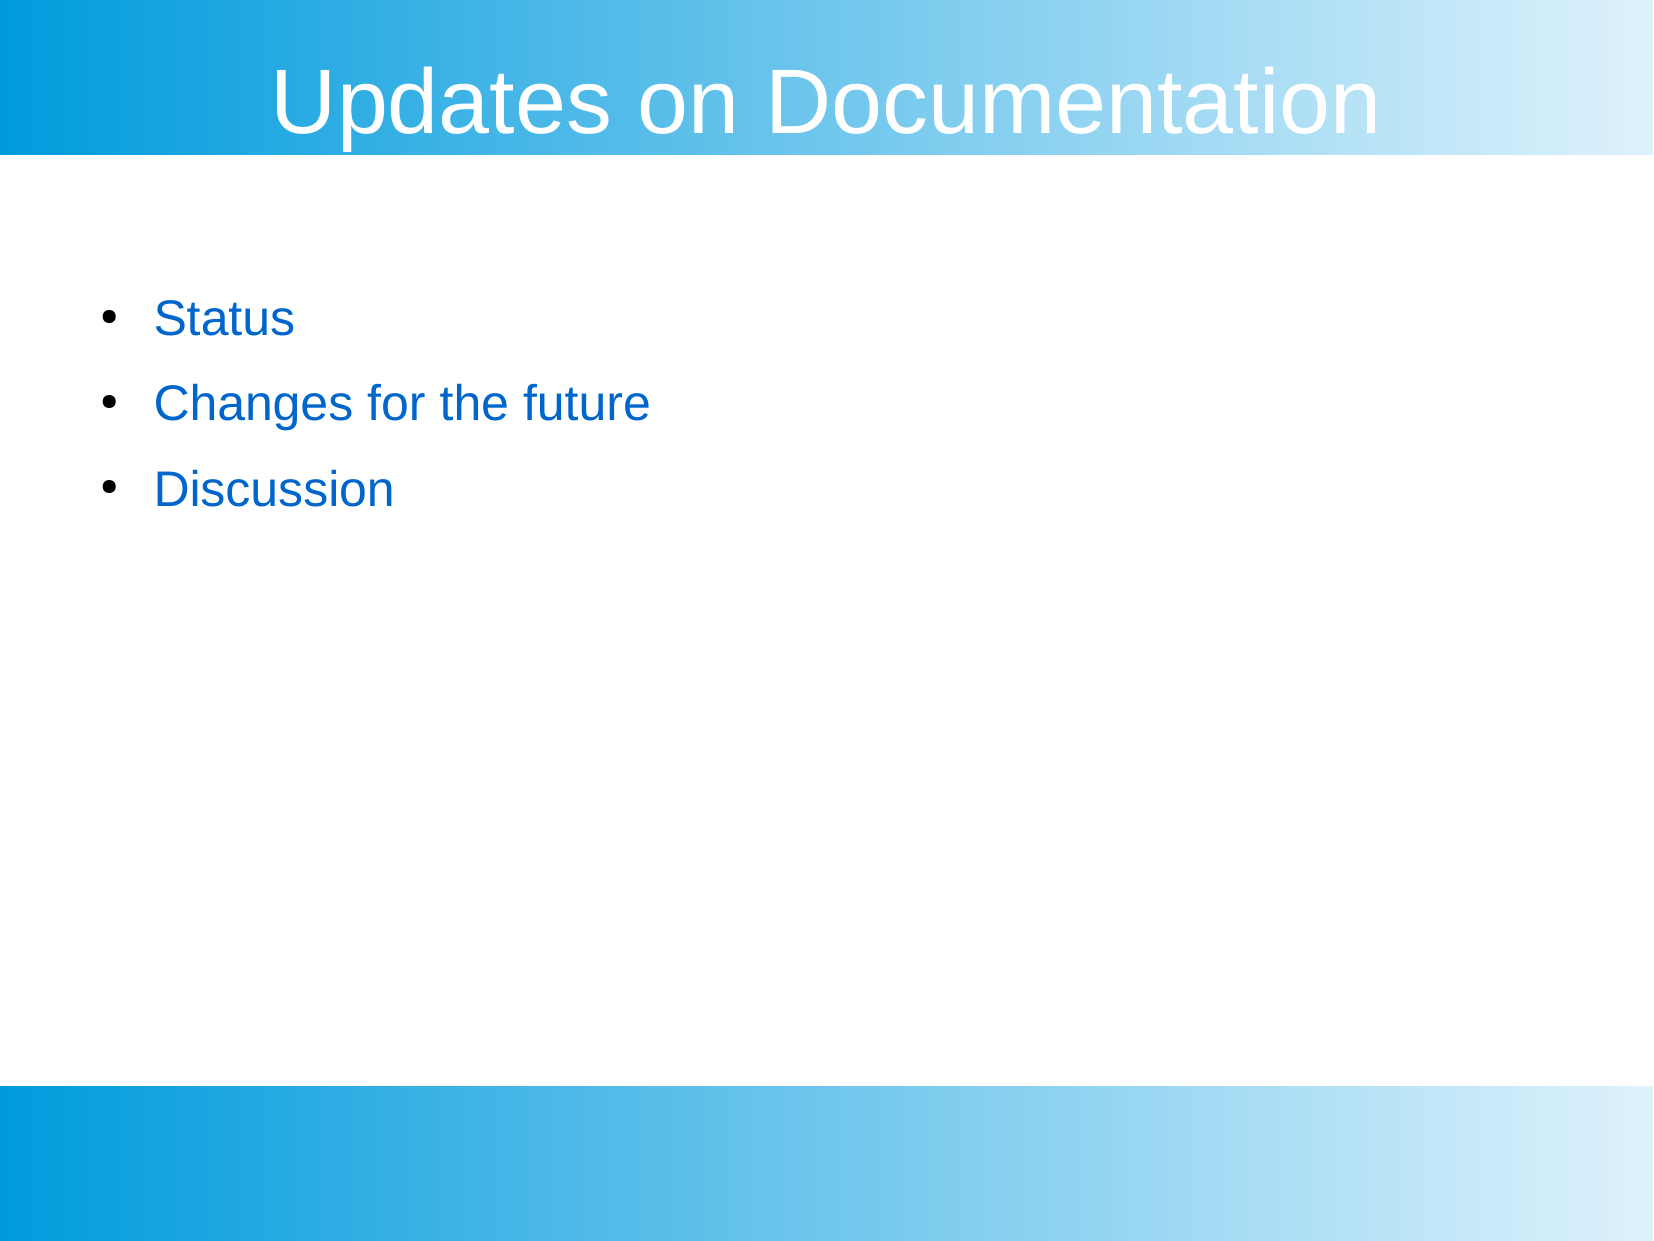

# Updates on Documentation
Status
Changes for the future
Discussion